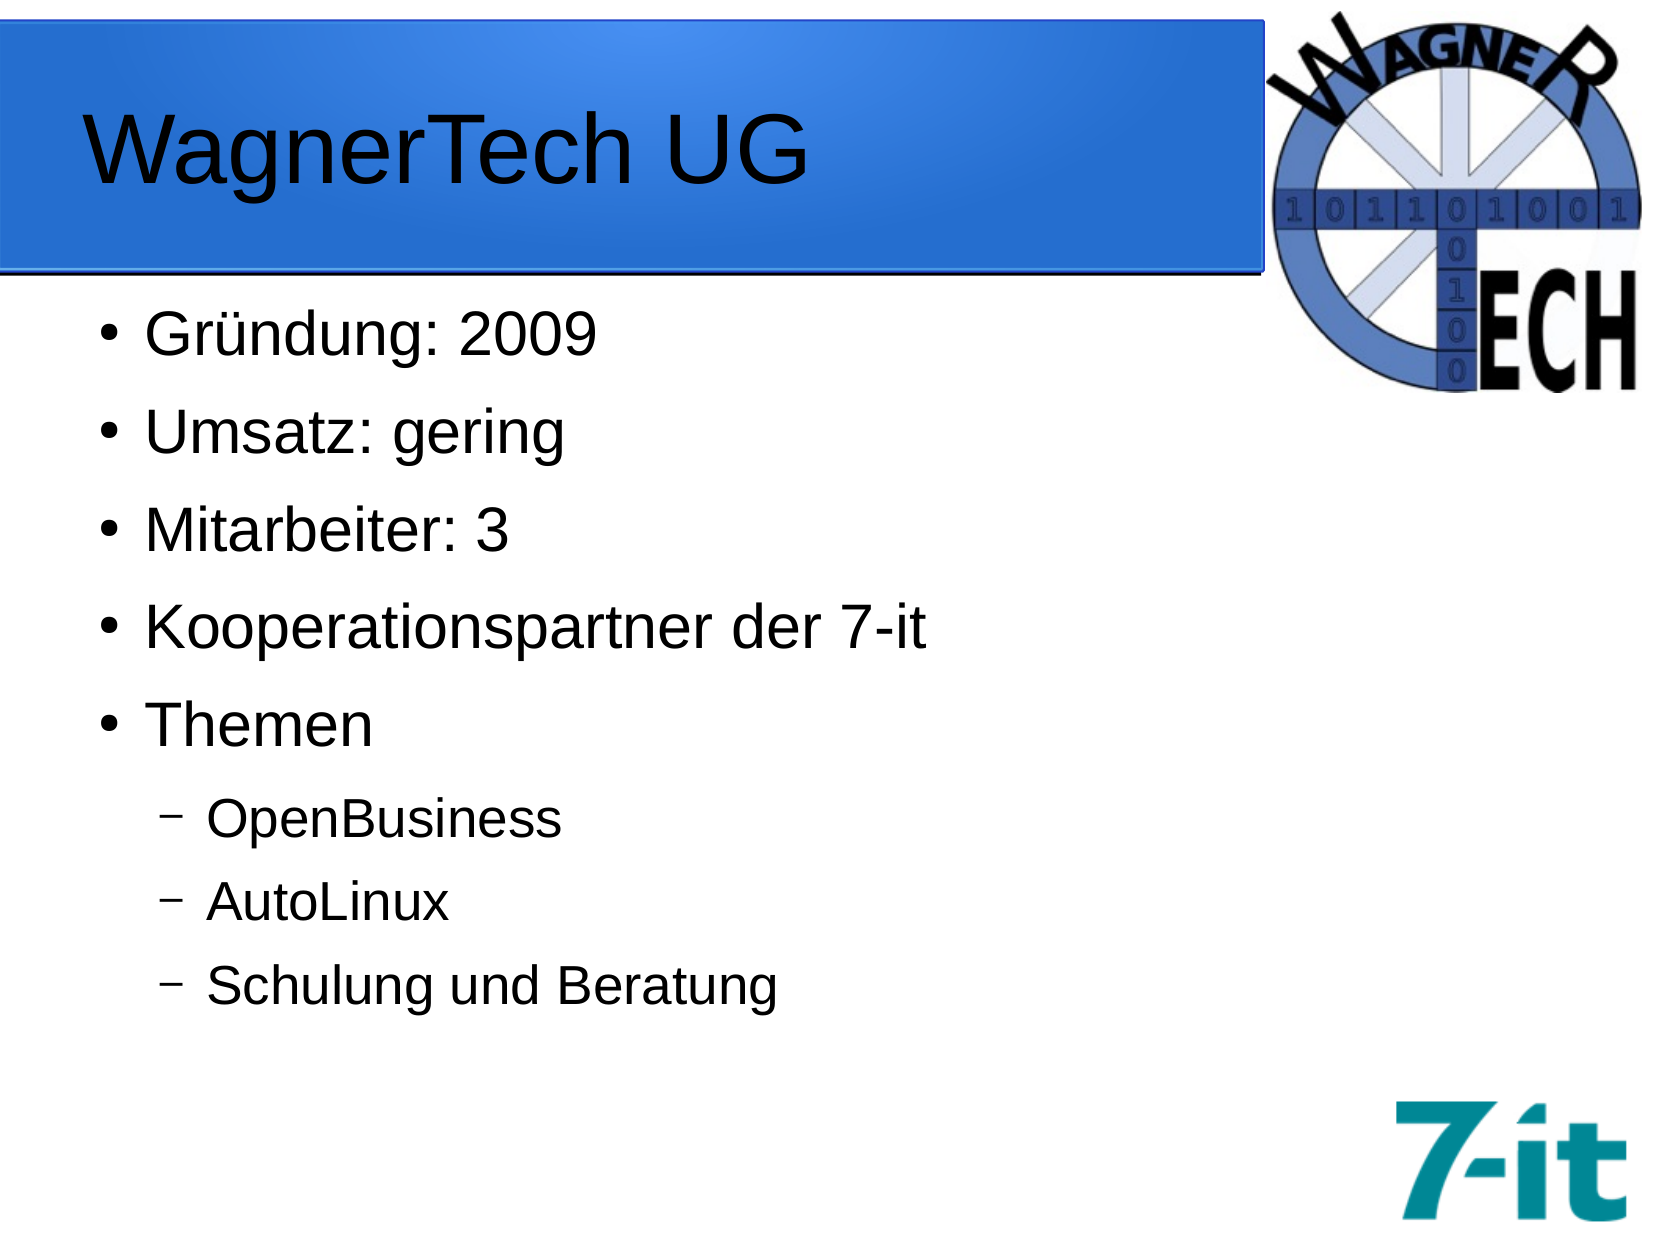

# WagnerTech UG
Gründung: 2009
Umsatz: gering
Mitarbeiter: 3
Kooperationspartner der 7-it
Themen
OpenBusiness
AutoLinux
Schulung und Beratung